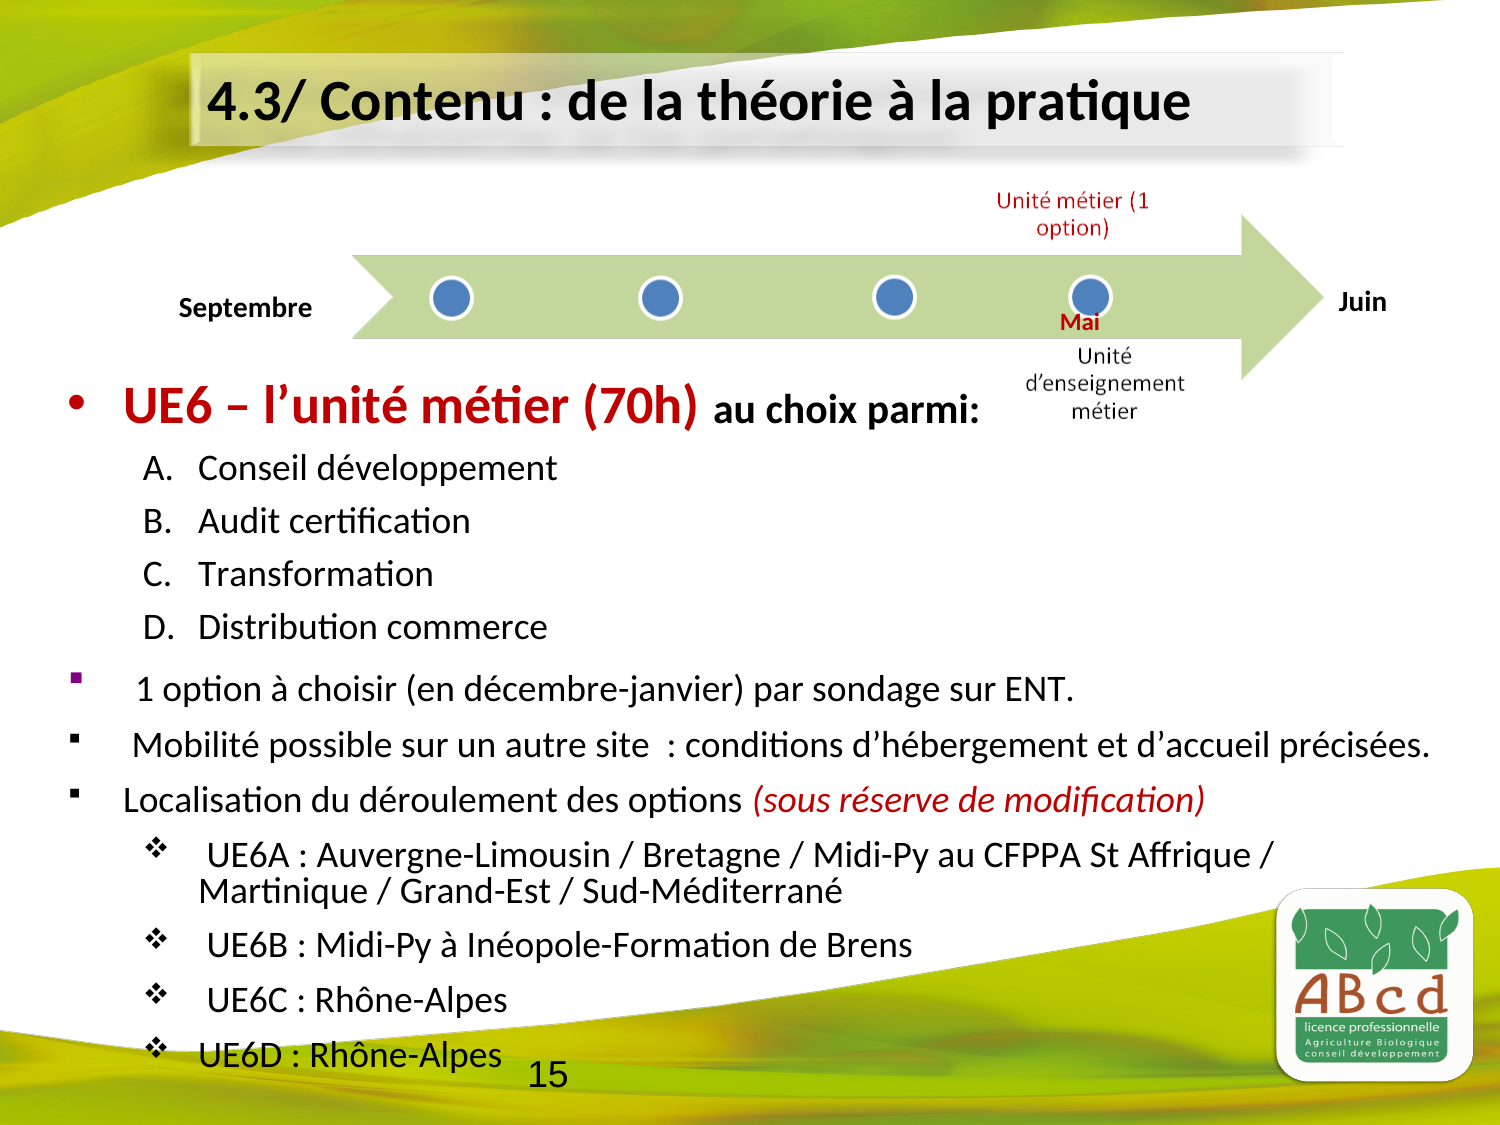

4.3/ Contenu : de la théorie à la pratique
Juin
Septembre
Mai
UE6 – l’unité métier (70h) au choix parmi:
Conseil développement
Audit certification
Transformation
Distribution commerce
 1 option à choisir (en décembre-janvier) par sondage sur ENT.
 Mobilité possible sur un autre site : conditions d’hébergement et d’accueil précisées.
Localisation du déroulement des options (sous réserve de modification)
 UE6A : Auvergne-Limousin / Bretagne / Midi-Py au CFPPA St Affrique / Martinique / Grand-Est / Sud-Méditerrané
 UE6B : Midi-Py à Inéopole-Formation de Brens
 UE6C : Rhône-Alpes
UE6D : Rhône-Alpes